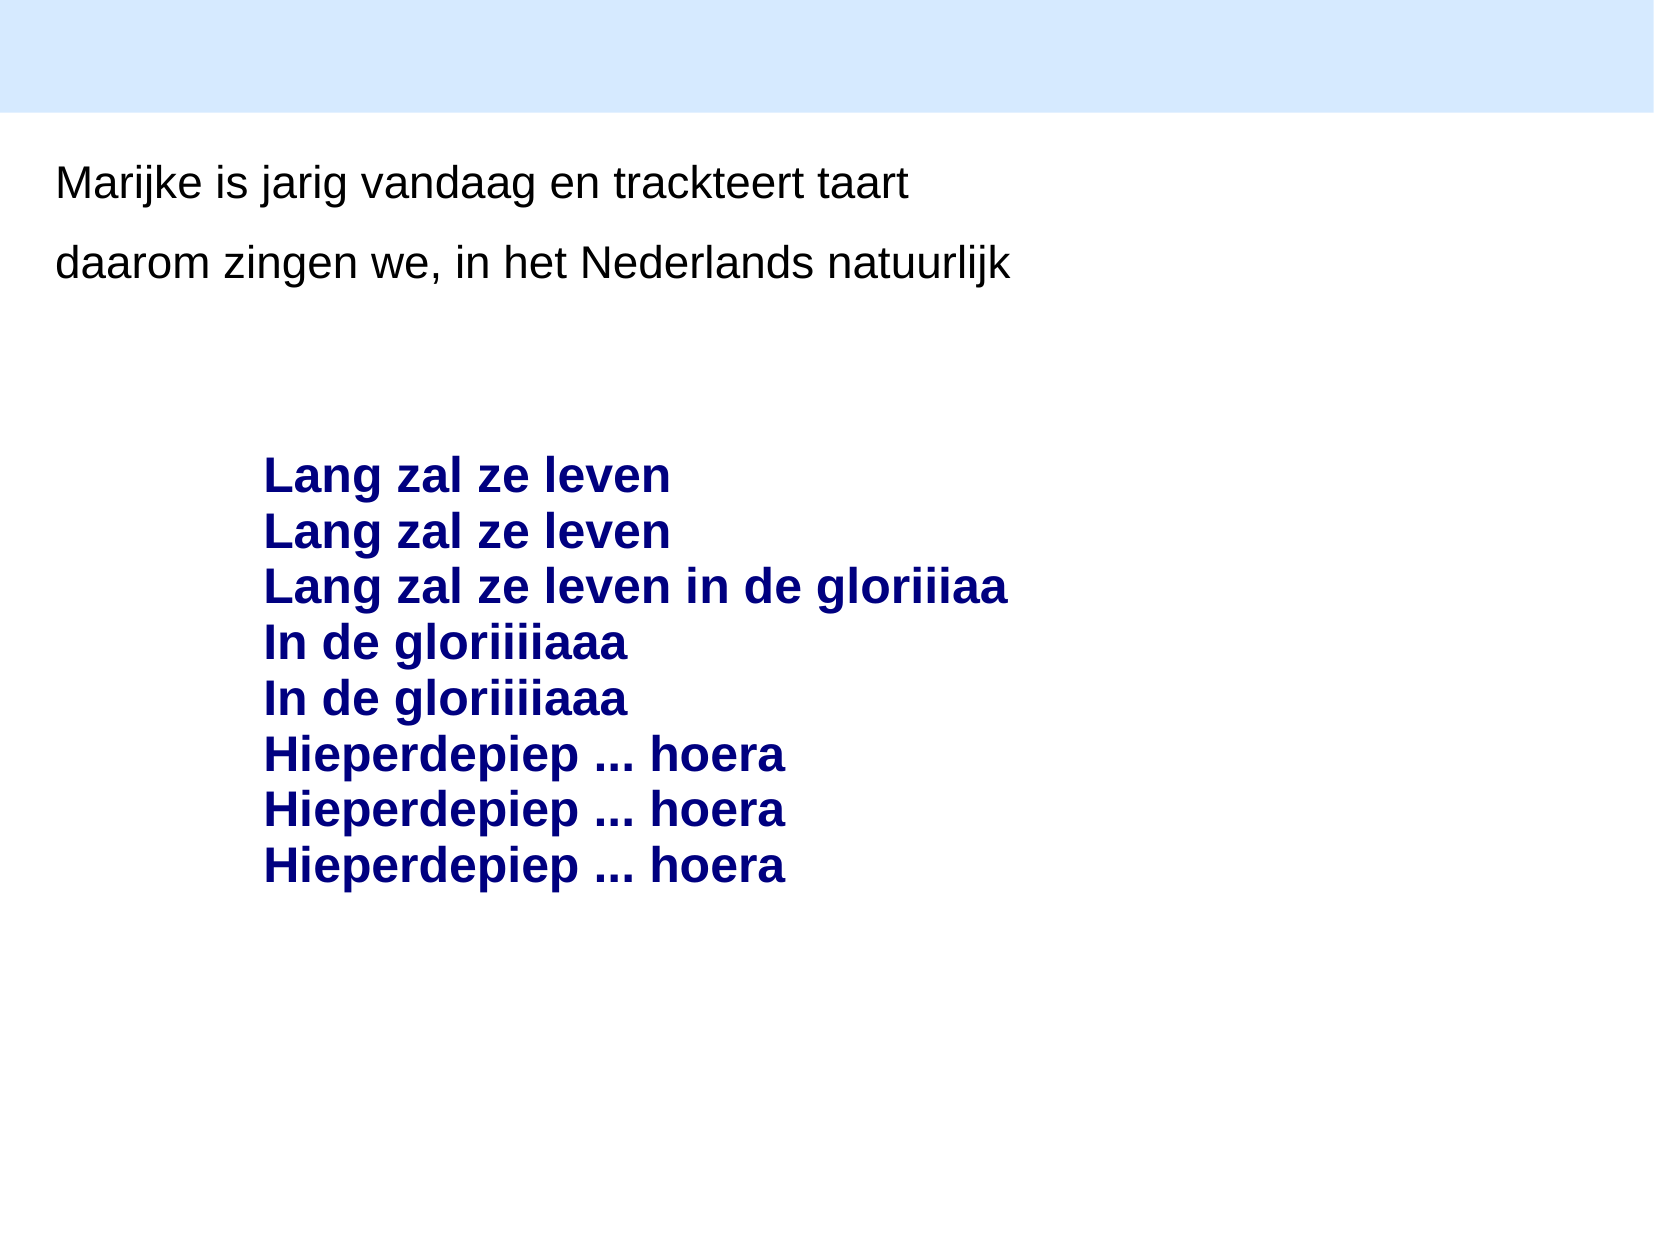

#
Marijke is jarig vandaag en trackteert taart
daarom zingen we, in het Nederlands natuurlijk
Lang zal ze leven
Lang zal ze leven
Lang zal ze leven in de gloriiiaa
In de gloriiiiaaa
In de gloriiiiaaa
Hieperdepiep ... hoera
Hieperdepiep ... hoera
Hieperdepiep ... hoera